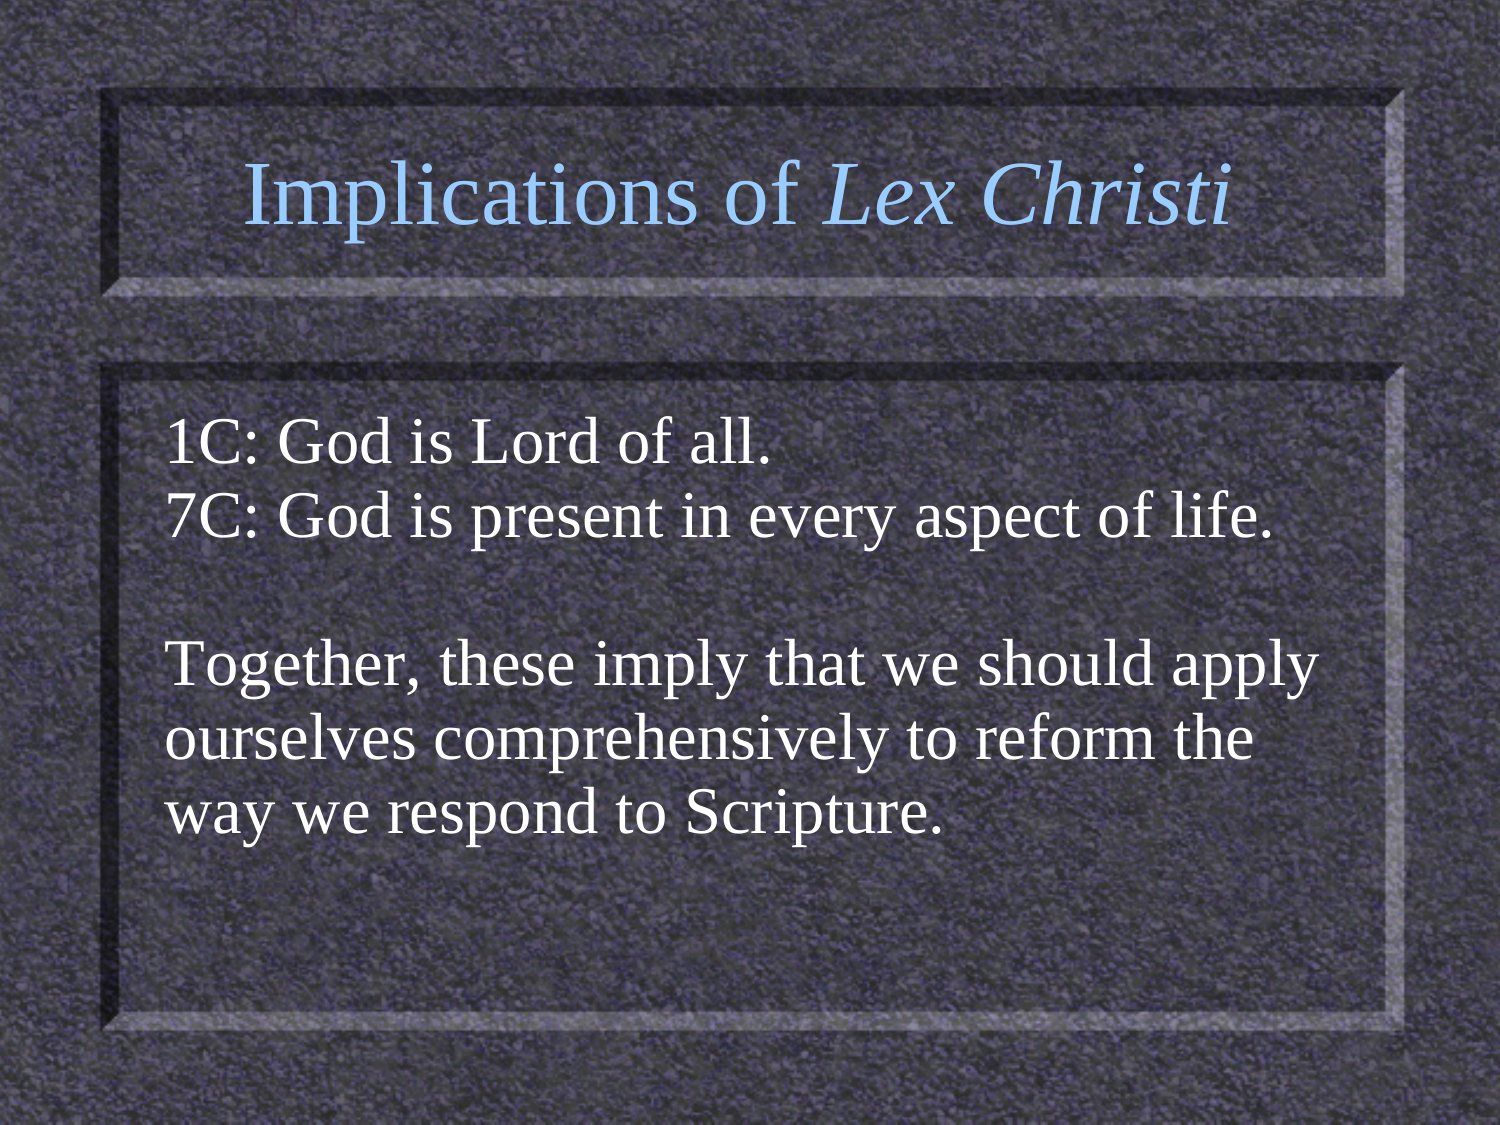

# Implications of Lex Christi
1C: God is Lord of all.
7C: God is present in every aspect of life.
Together, these imply that we should apply ourselves comprehensively to reform the way we respond to Scripture.